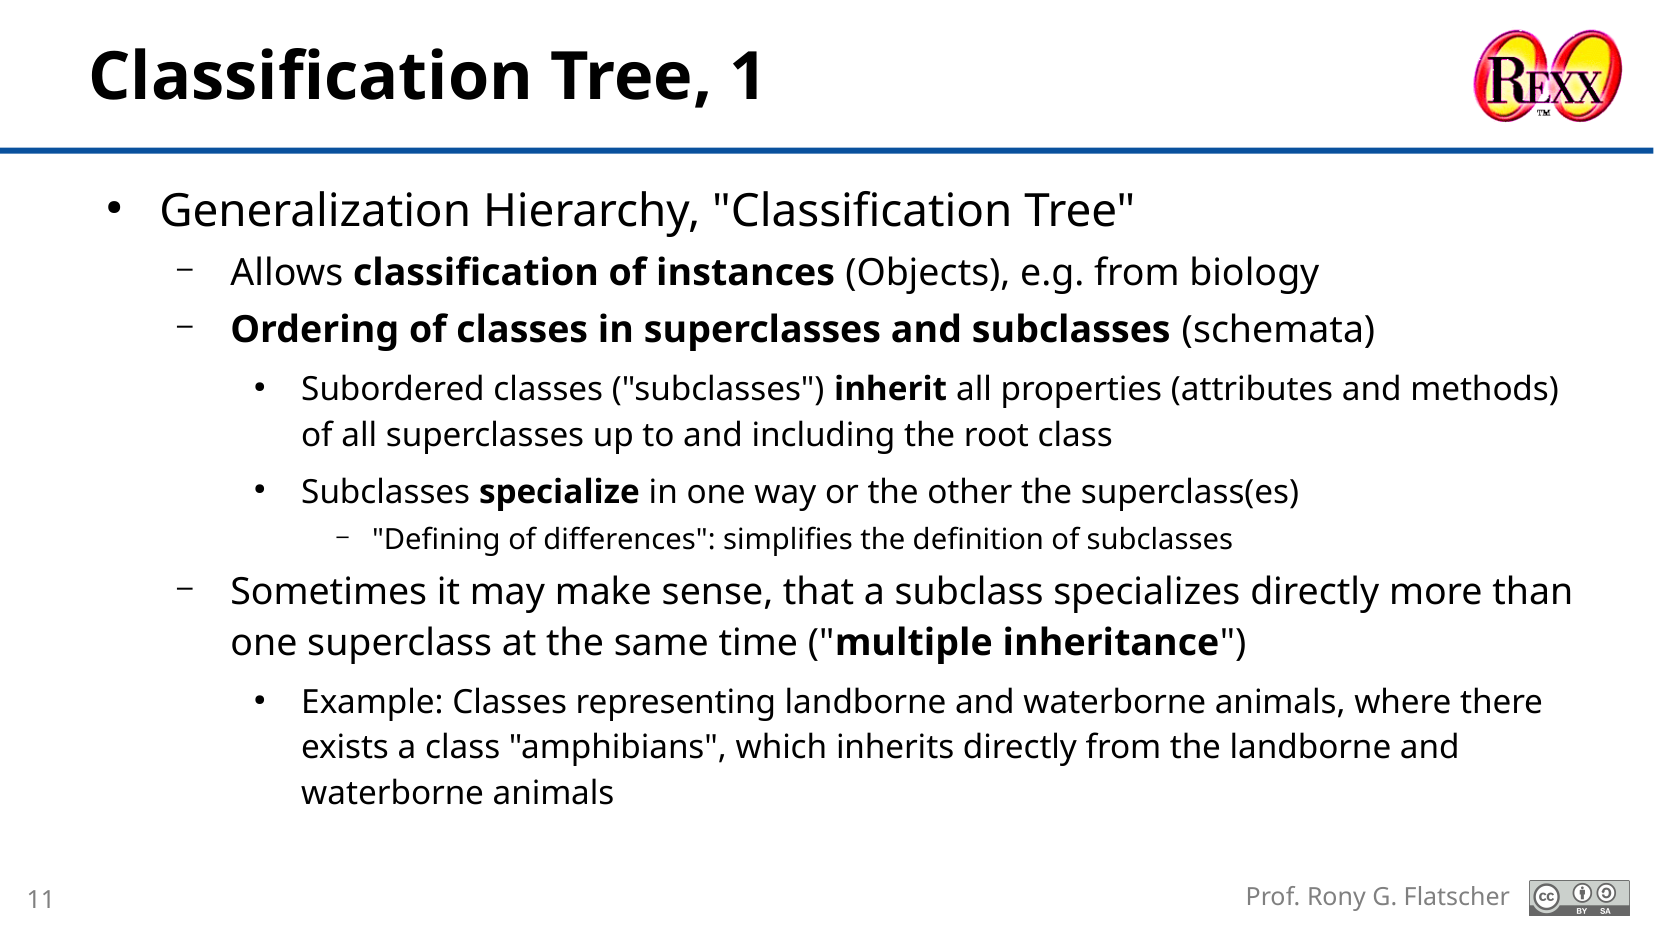

# Classification Tree, 1
Generalization Hierarchy, "Classification Tree"
Allows classification of instances (Objects), e.g. from biology
Ordering of classes in superclasses and subclasses (schemata)
Subordered classes ("subclasses") inherit all properties (attributes and methods) of all superclasses up to and including the root class
Subclasses specialize in one way or the other the superclass(es)
"Defining of differences": simplifies the definition of subclasses
Sometimes it may make sense, that a subclass specializes directly more than one superclass at the same time ("multiple inheritance")
Example: Classes representing landborne and waterborne animals, where there exists a class "amphibians", which inherits directly from the landborne and waterborne animals